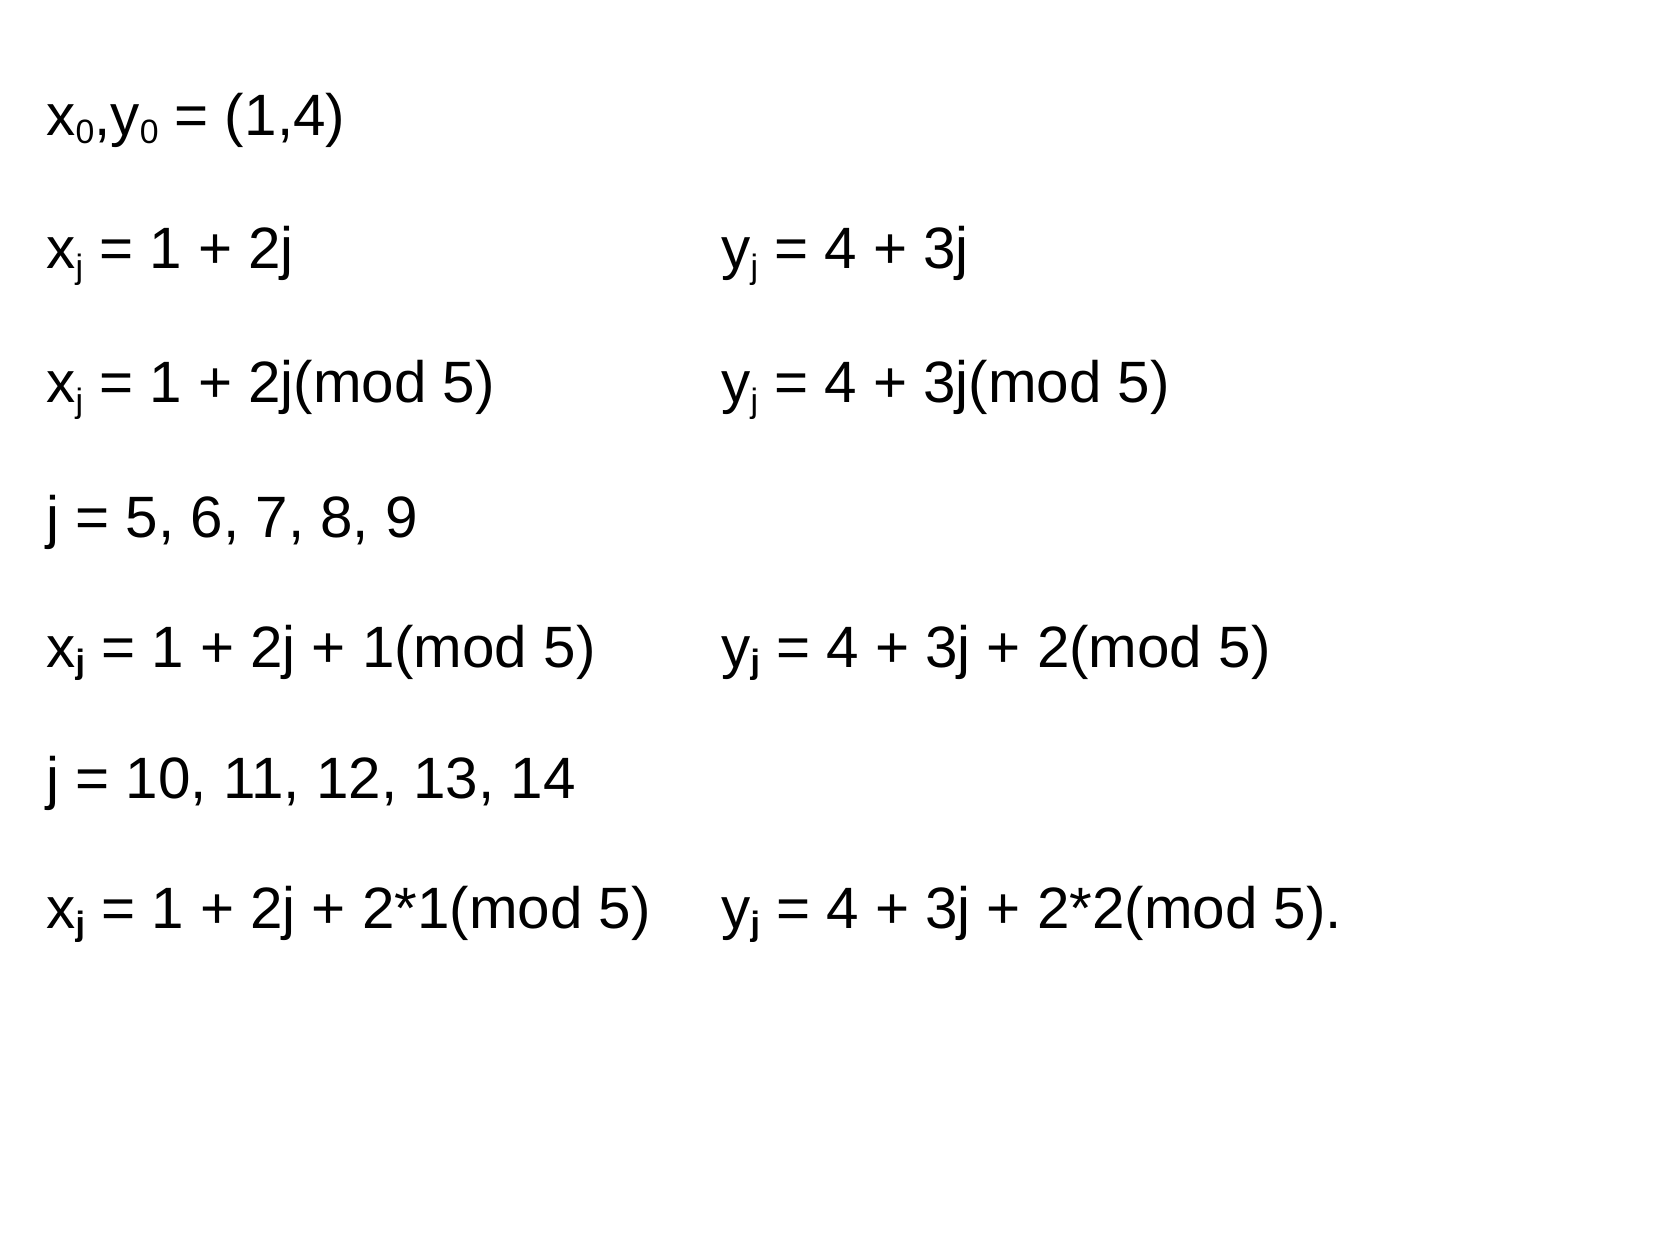

x0,y0 = (1,4)
xj = 1 + 2j	 					yj = 4 + 3j
xj = 1 + 2j(mod 5) 			yj = 4 + 3j(mod 5)
j = 5, 6, 7, 8, 9
xj = 1 + 2j + 1(mod 5) 		yj = 4 + 3j + 2(mod 5)
j = 10, 11, 12, 13, 14
xj = 1 + 2j + 2*1(mod 5) 	yj = 4 + 3j + 2*2(mod 5).